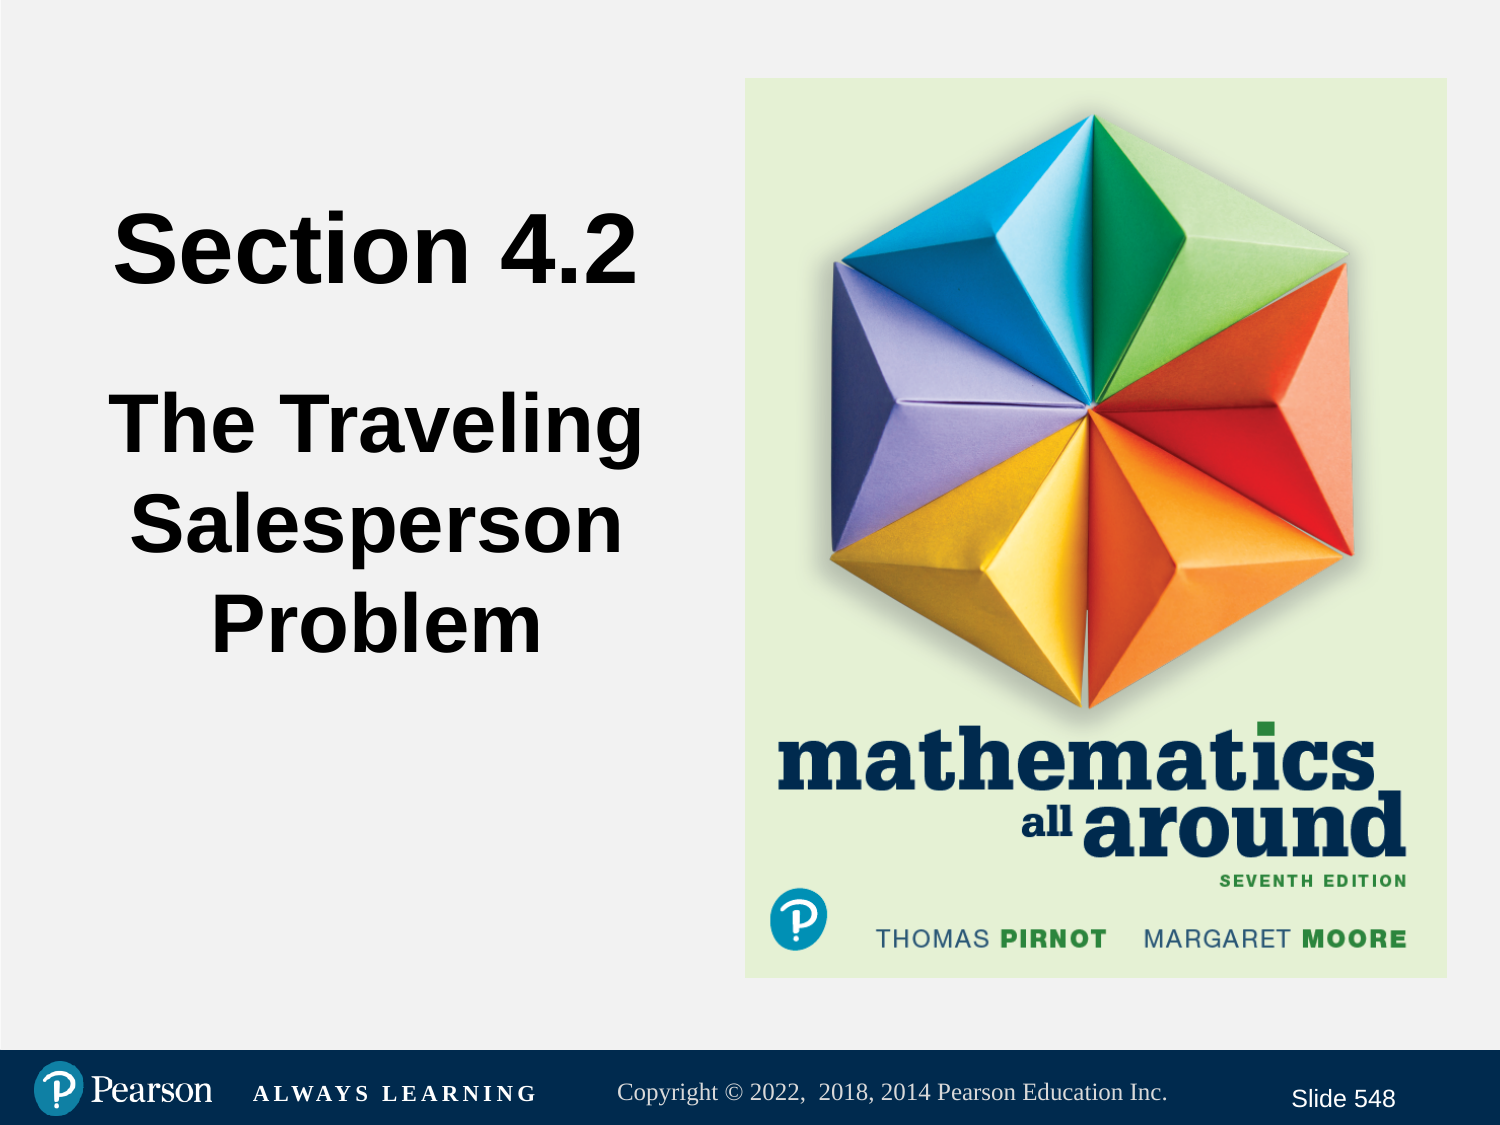

Section 4.2
# The Traveling Salesperson Problem